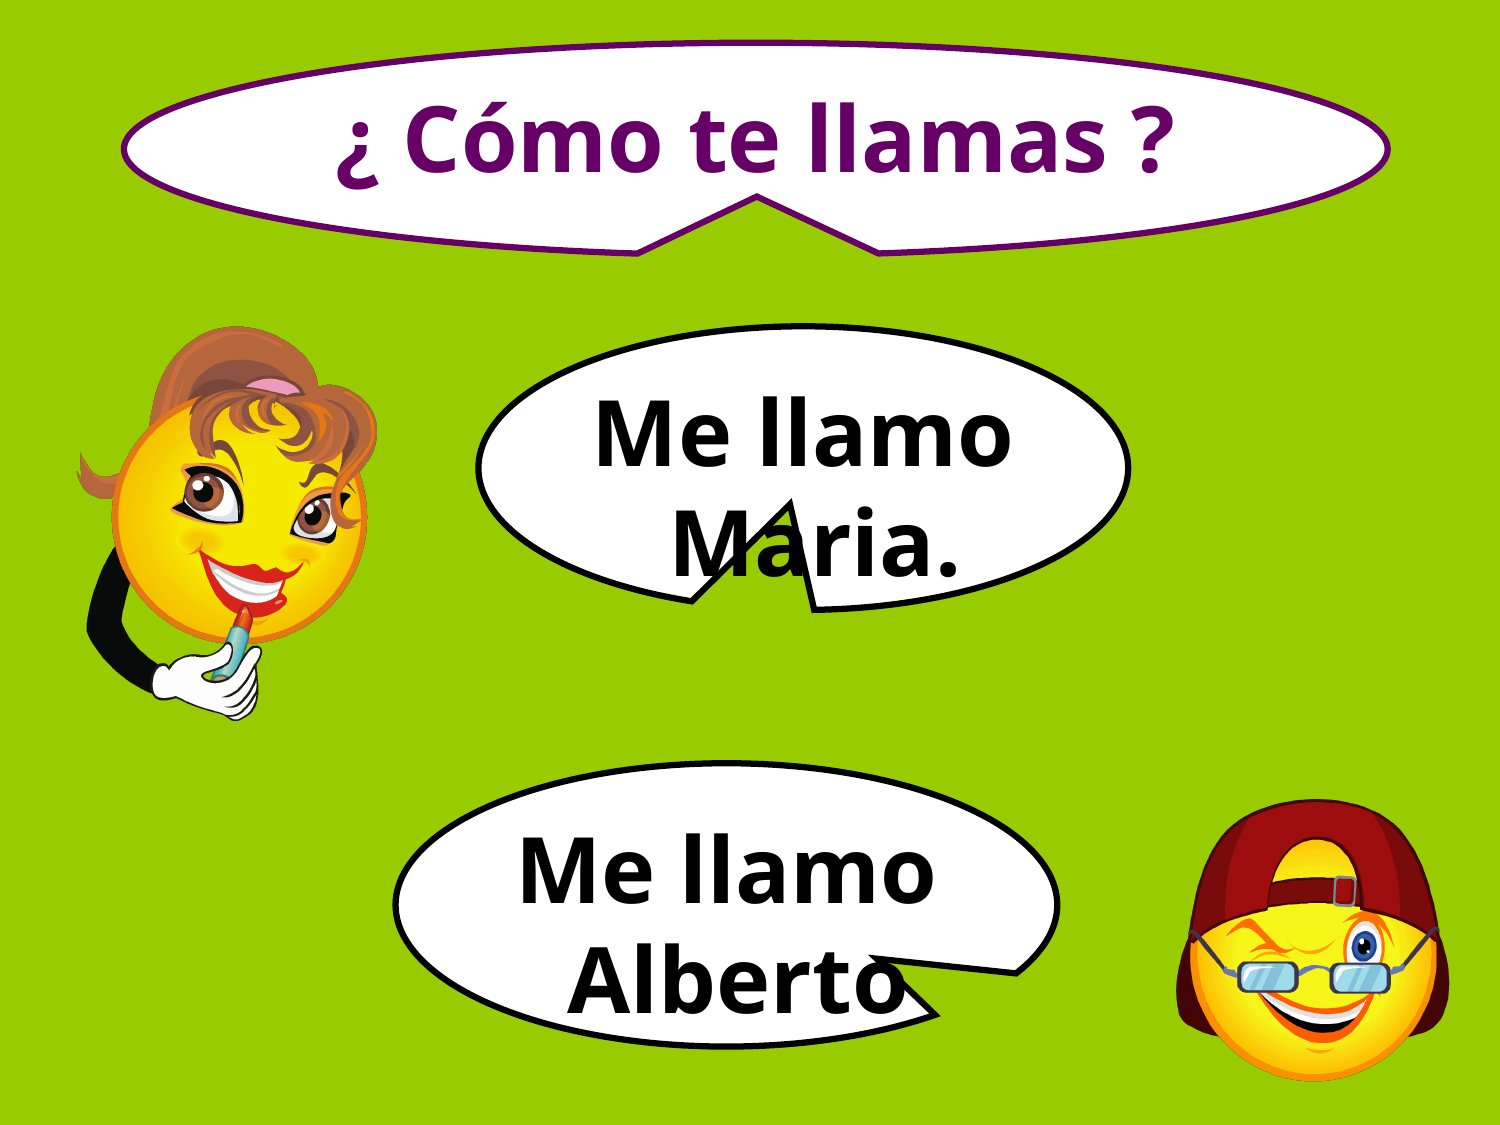

¿ Cómo te llamas ?
Me llamo Maria.
Me llamo Alberto